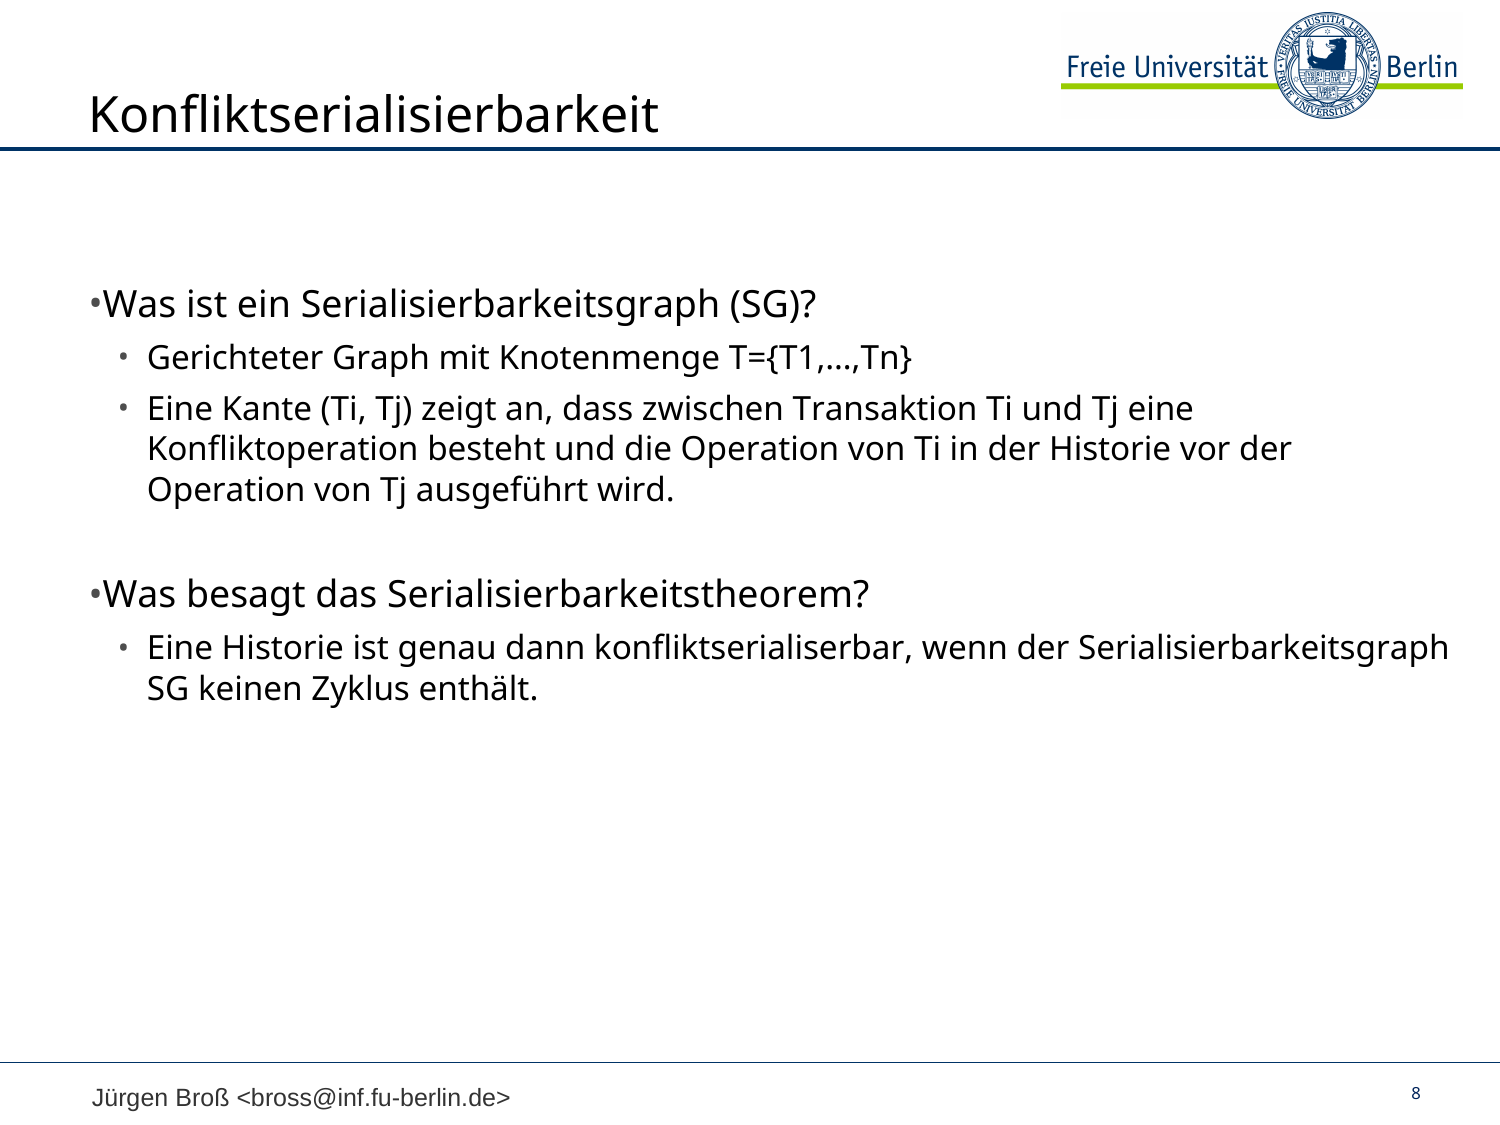

# Konfliktserialisierbarkeit
Was ist ein Serialisierbarkeitsgraph (SG)?
Gerichteter Graph mit Knotenmenge T={T1,…,Tn}
Eine Kante (Ti, Tj) zeigt an, dass zwischen Transaktion Ti und Tj eine Konfliktoperation besteht und die Operation von Ti in der Historie vor der Operation von Tj ausgeführt wird.
Was besagt das Serialisierbarkeitstheorem?
Eine Historie ist genau dann konfliktserialiserbar, wenn der Serialisierbarkeitsgraph SG keinen Zyklus enthält.